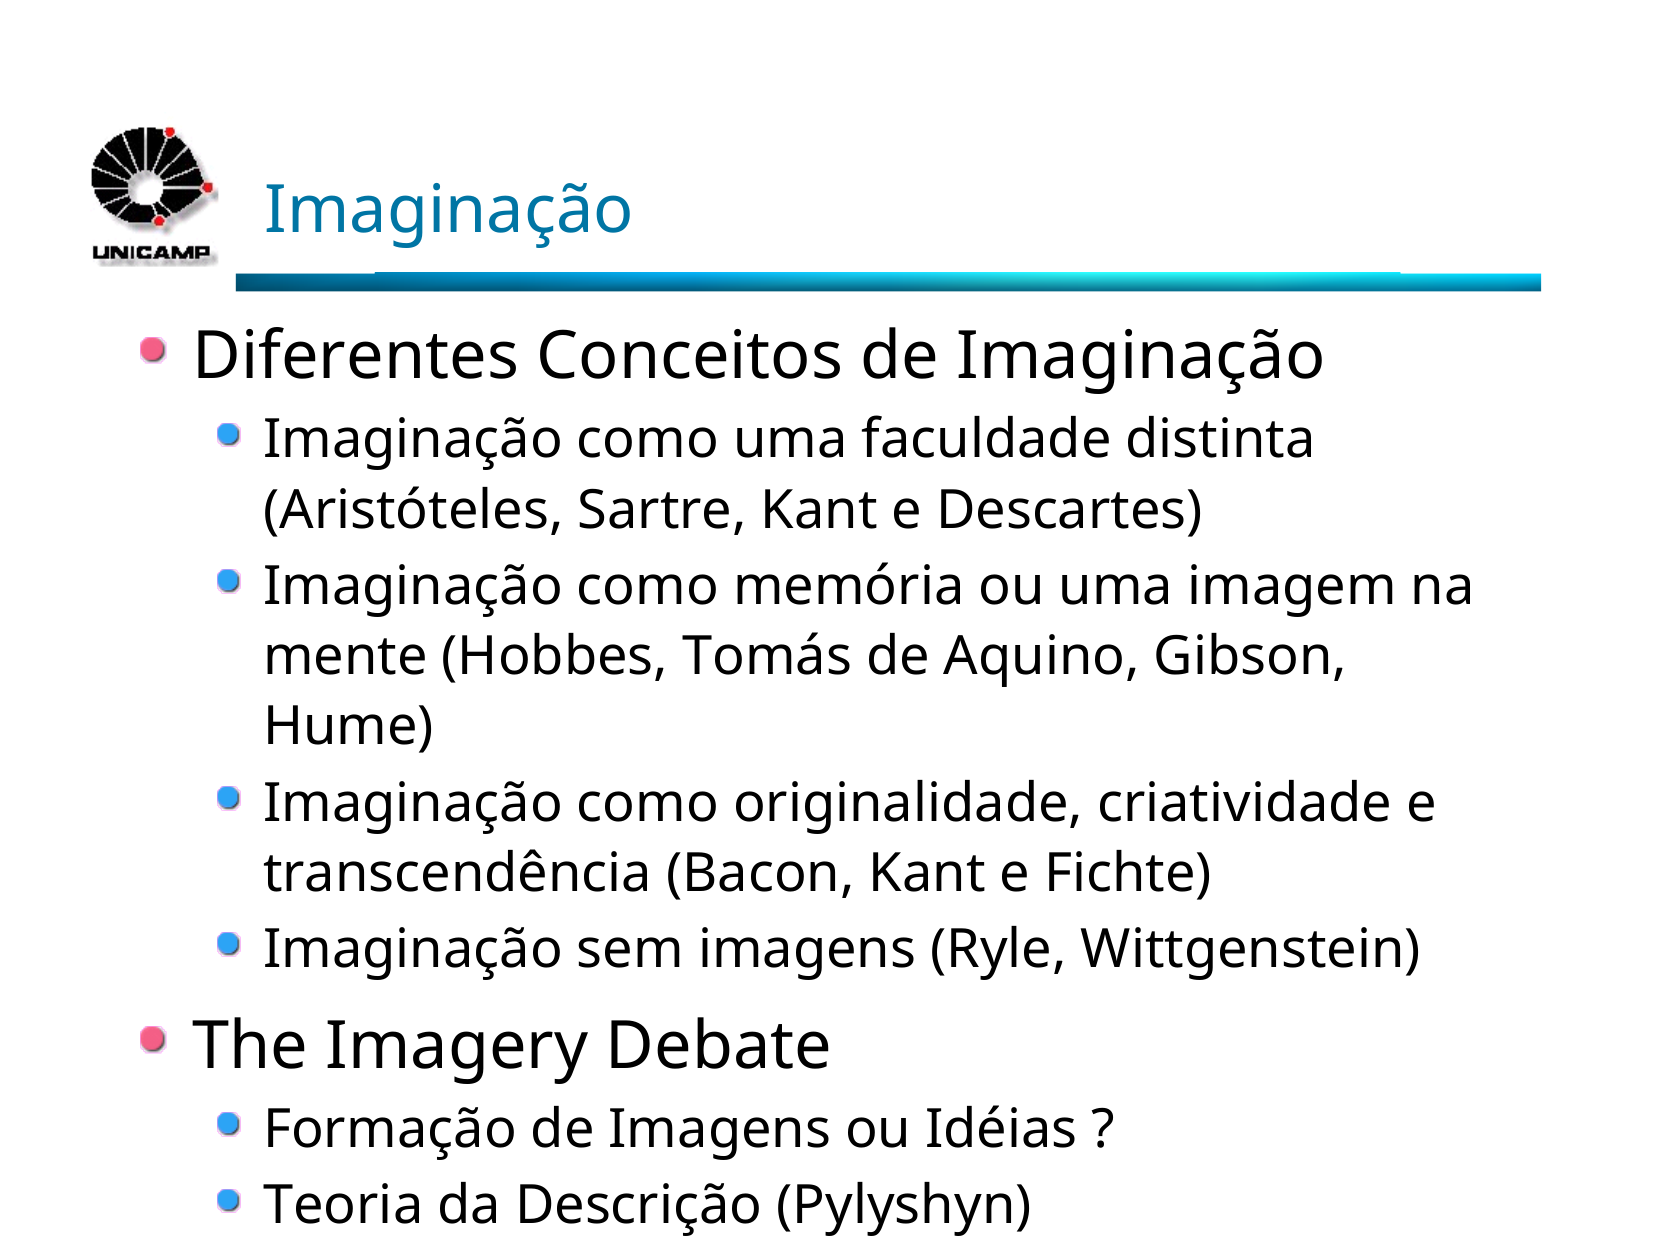

# Imaginação
Diferentes Conceitos de Imaginação
Imaginação como uma faculdade distinta (Aristóteles, Sartre, Kant e Descartes)
Imaginação como memória ou uma imagem na mente (Hobbes, Tomás de Aquino, Gibson, Hume)
Imaginação como originalidade, criatividade e transcendência (Bacon, Kant e Fichte)
Imaginação sem imagens (Ryle, Wittgenstein)
The Imagery Debate
Formação de Imagens ou Idéias ?
Teoria da Descrição (Pylyshyn)
Teoria da Imagem Pictórica (Kosslyn)